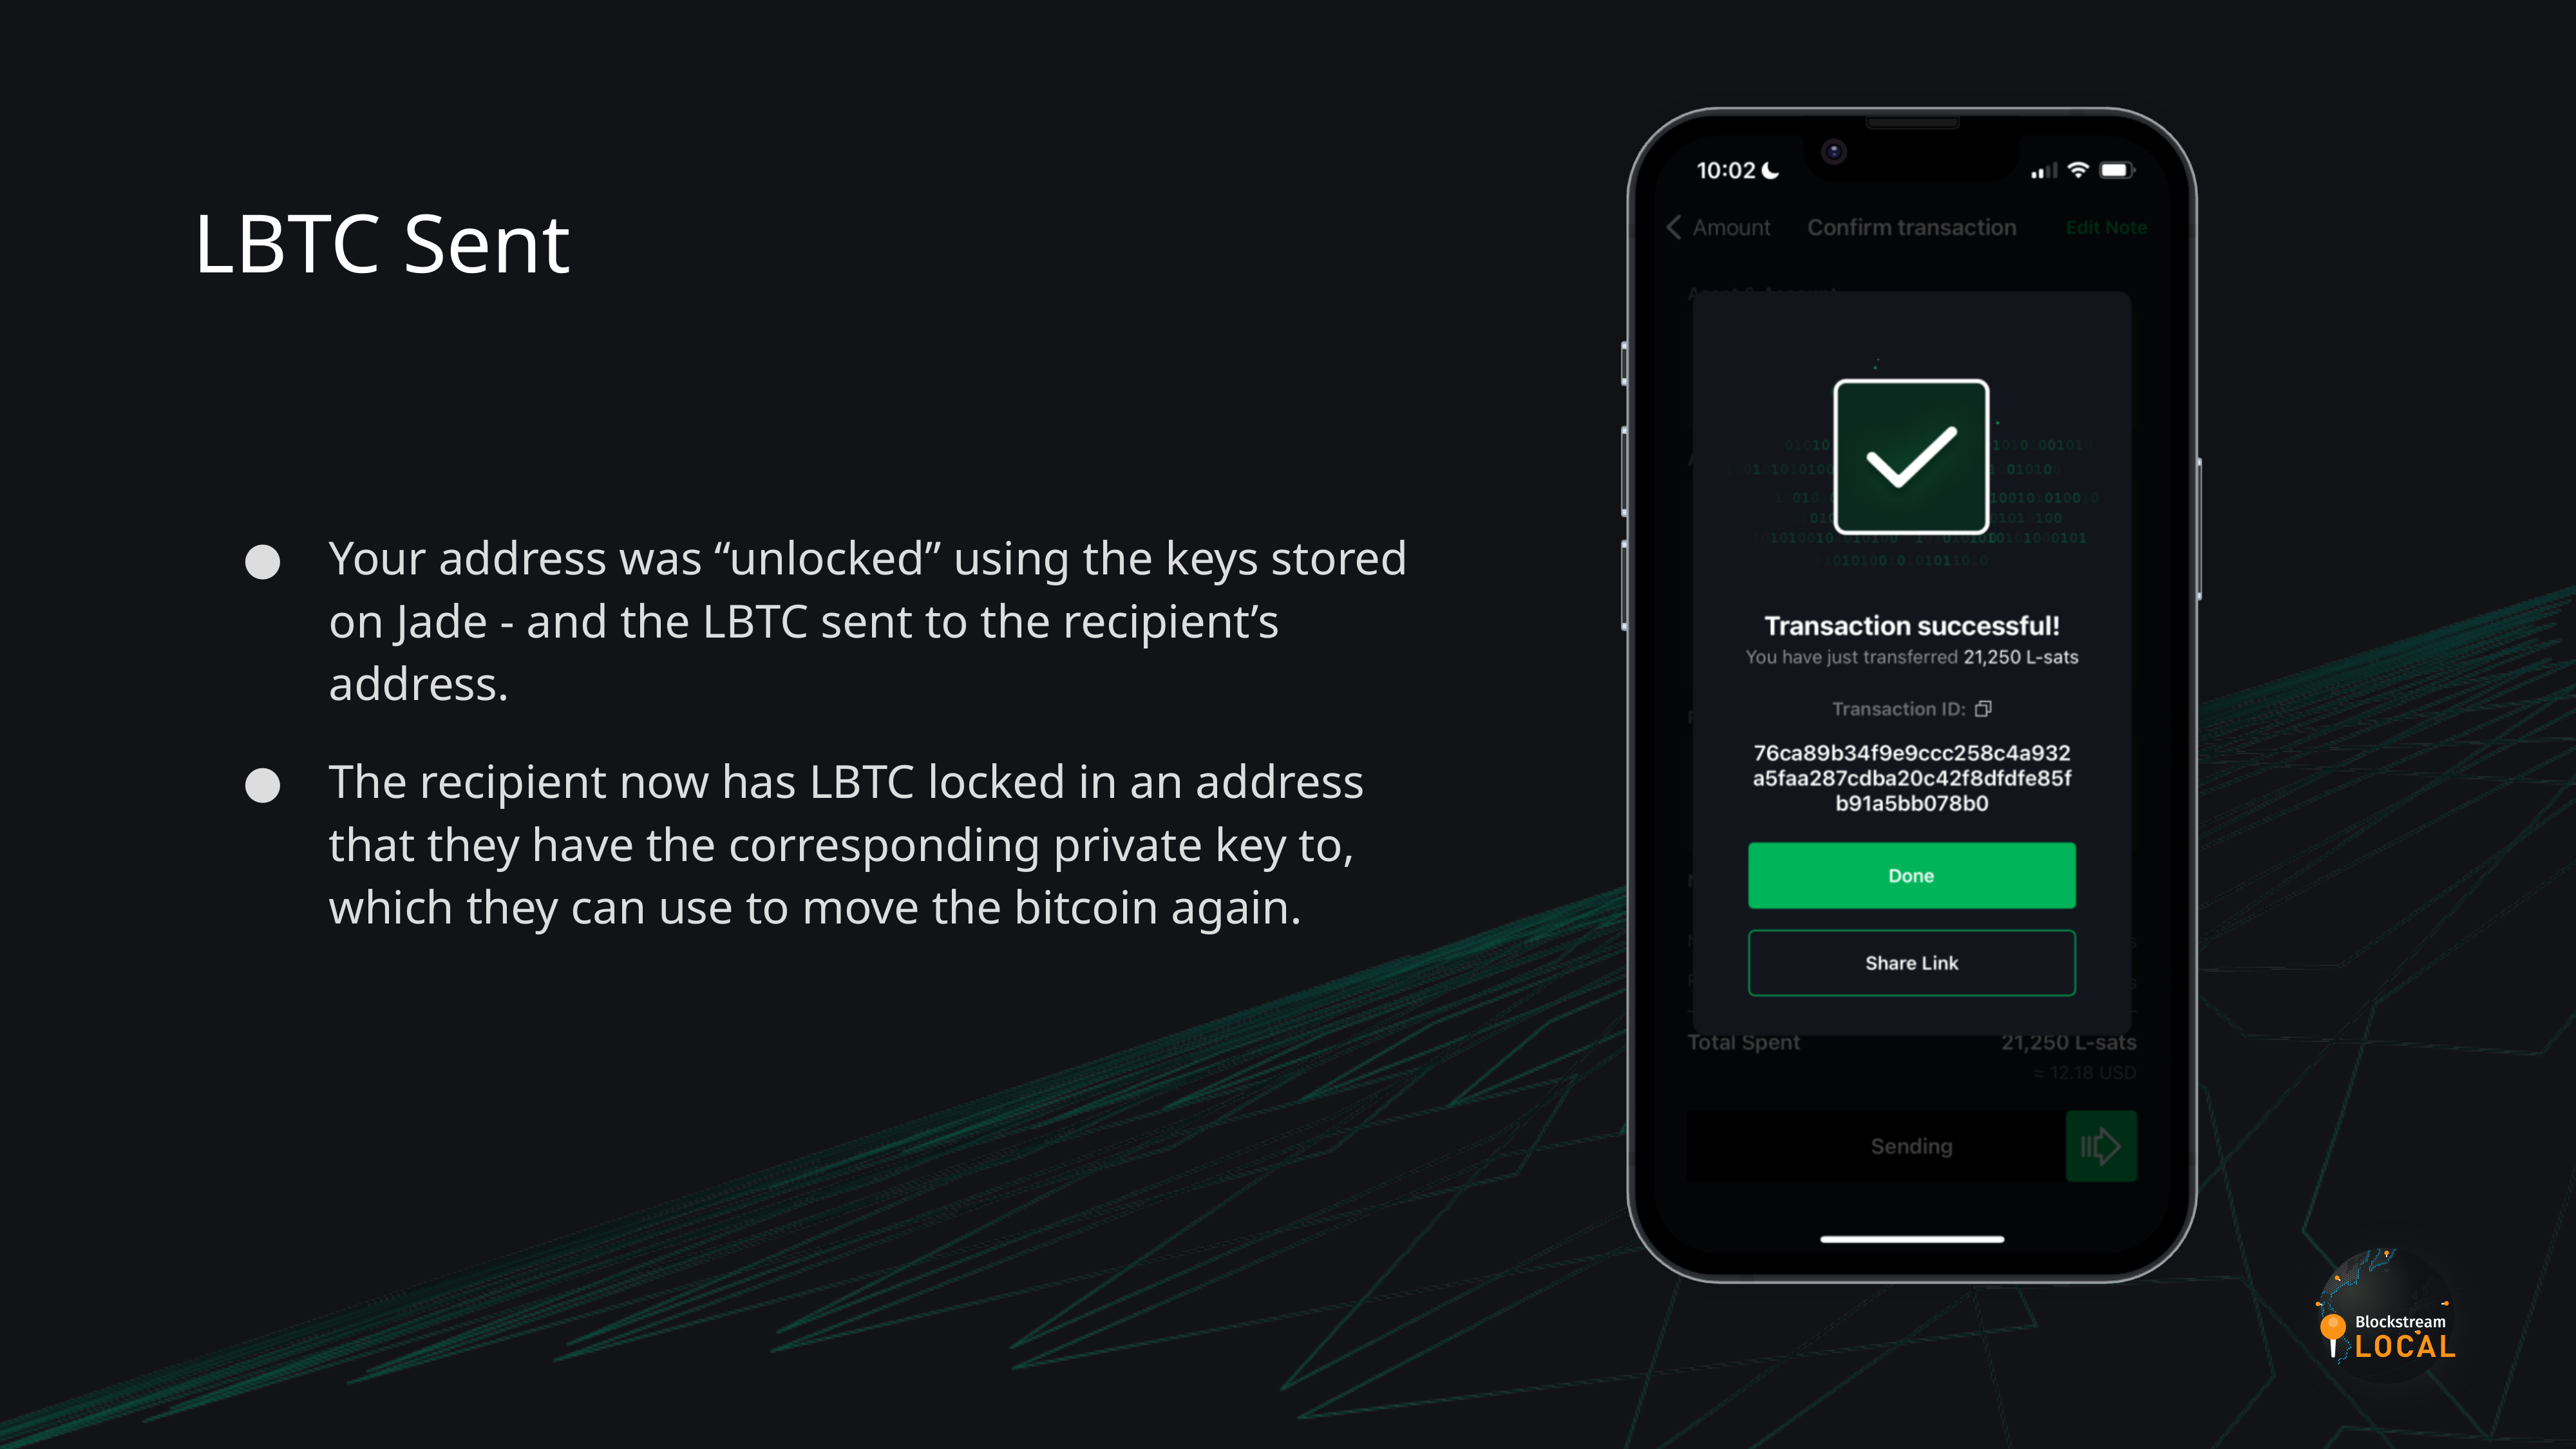

# LBTC Sent
Your address was “unlocked” using the keys stored on Jade - and the LBTC sent to the recipient’s address.
The recipient now has LBTC locked in an address that they have the corresponding private key to, which they can use to move the bitcoin again.